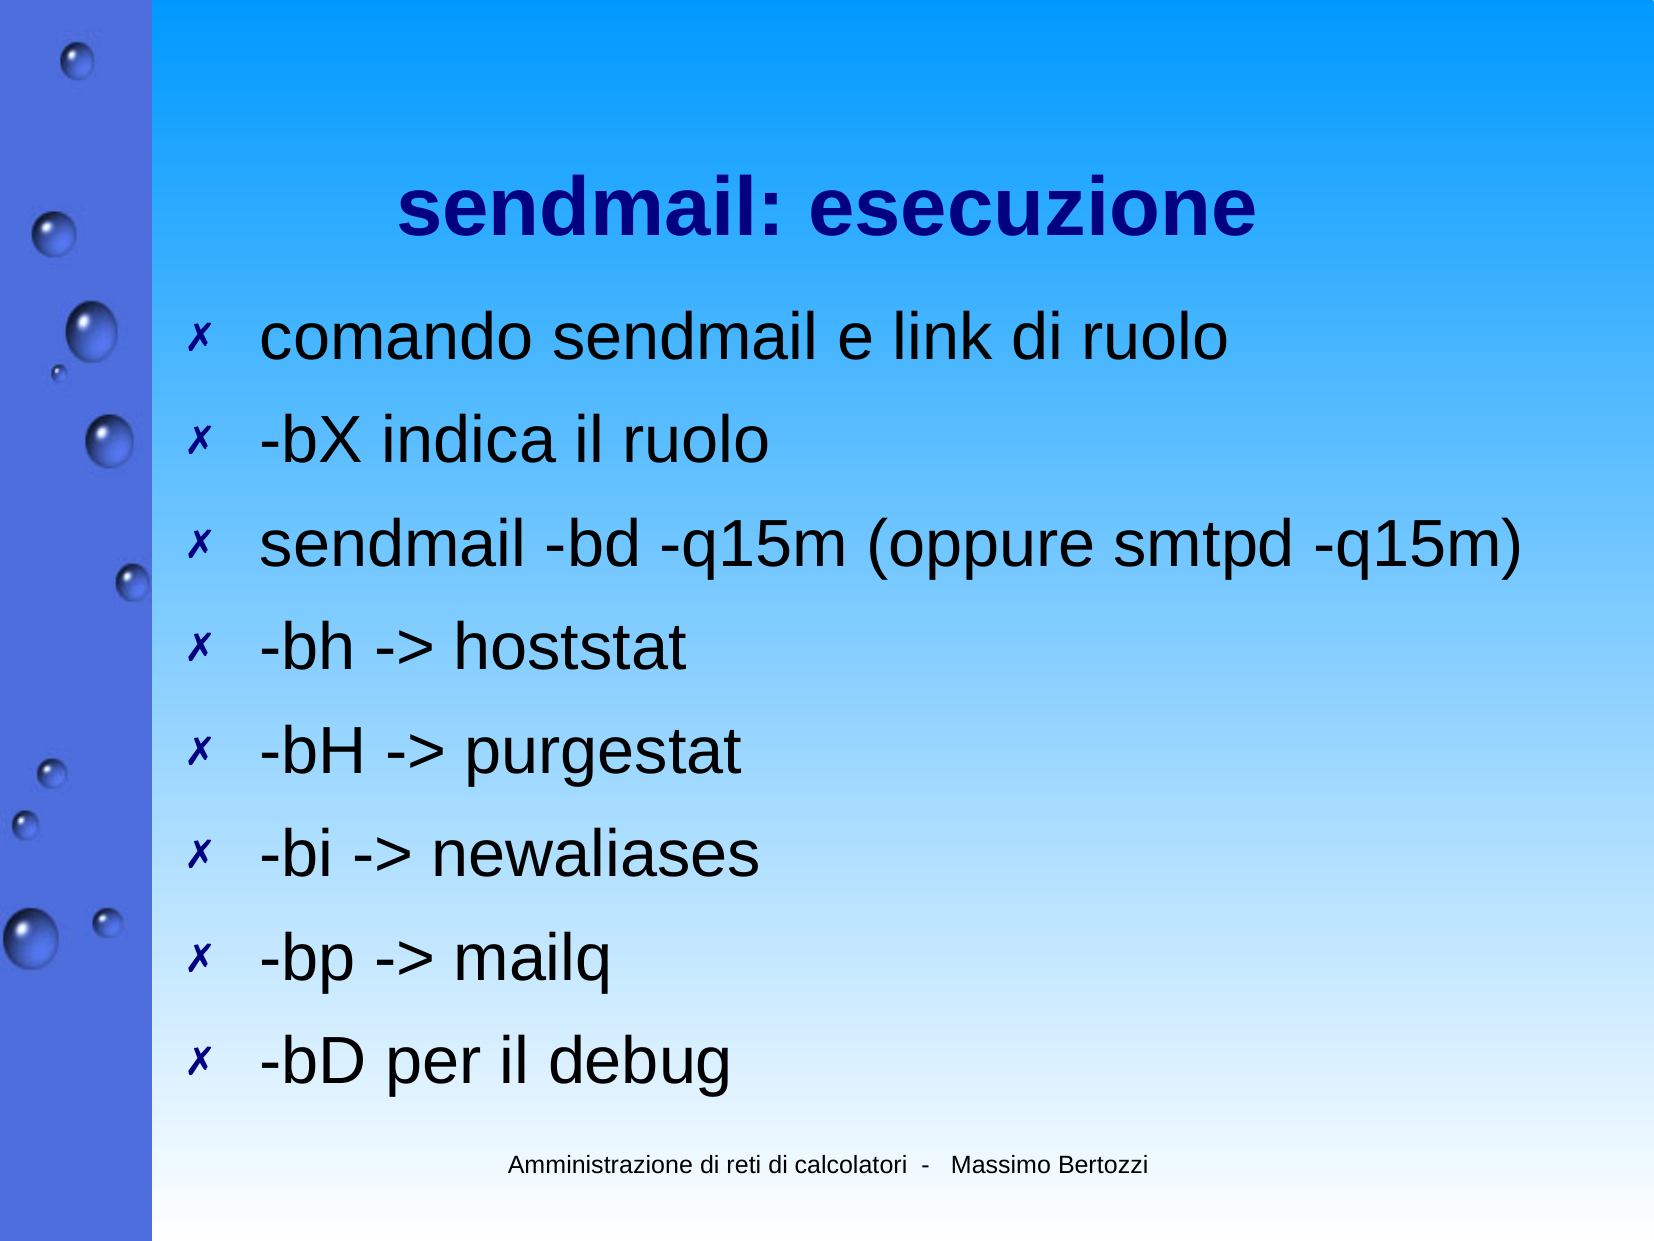

# sendmail: esecuzione
comando sendmail e link di ruolo
-bX indica il ruolo
sendmail -bd -q15m (oppure smtpd -q15m)
-bh -> hoststat
-bH -> purgestat
-bi -> newaliases
-bp -> mailq
-bD per il debug